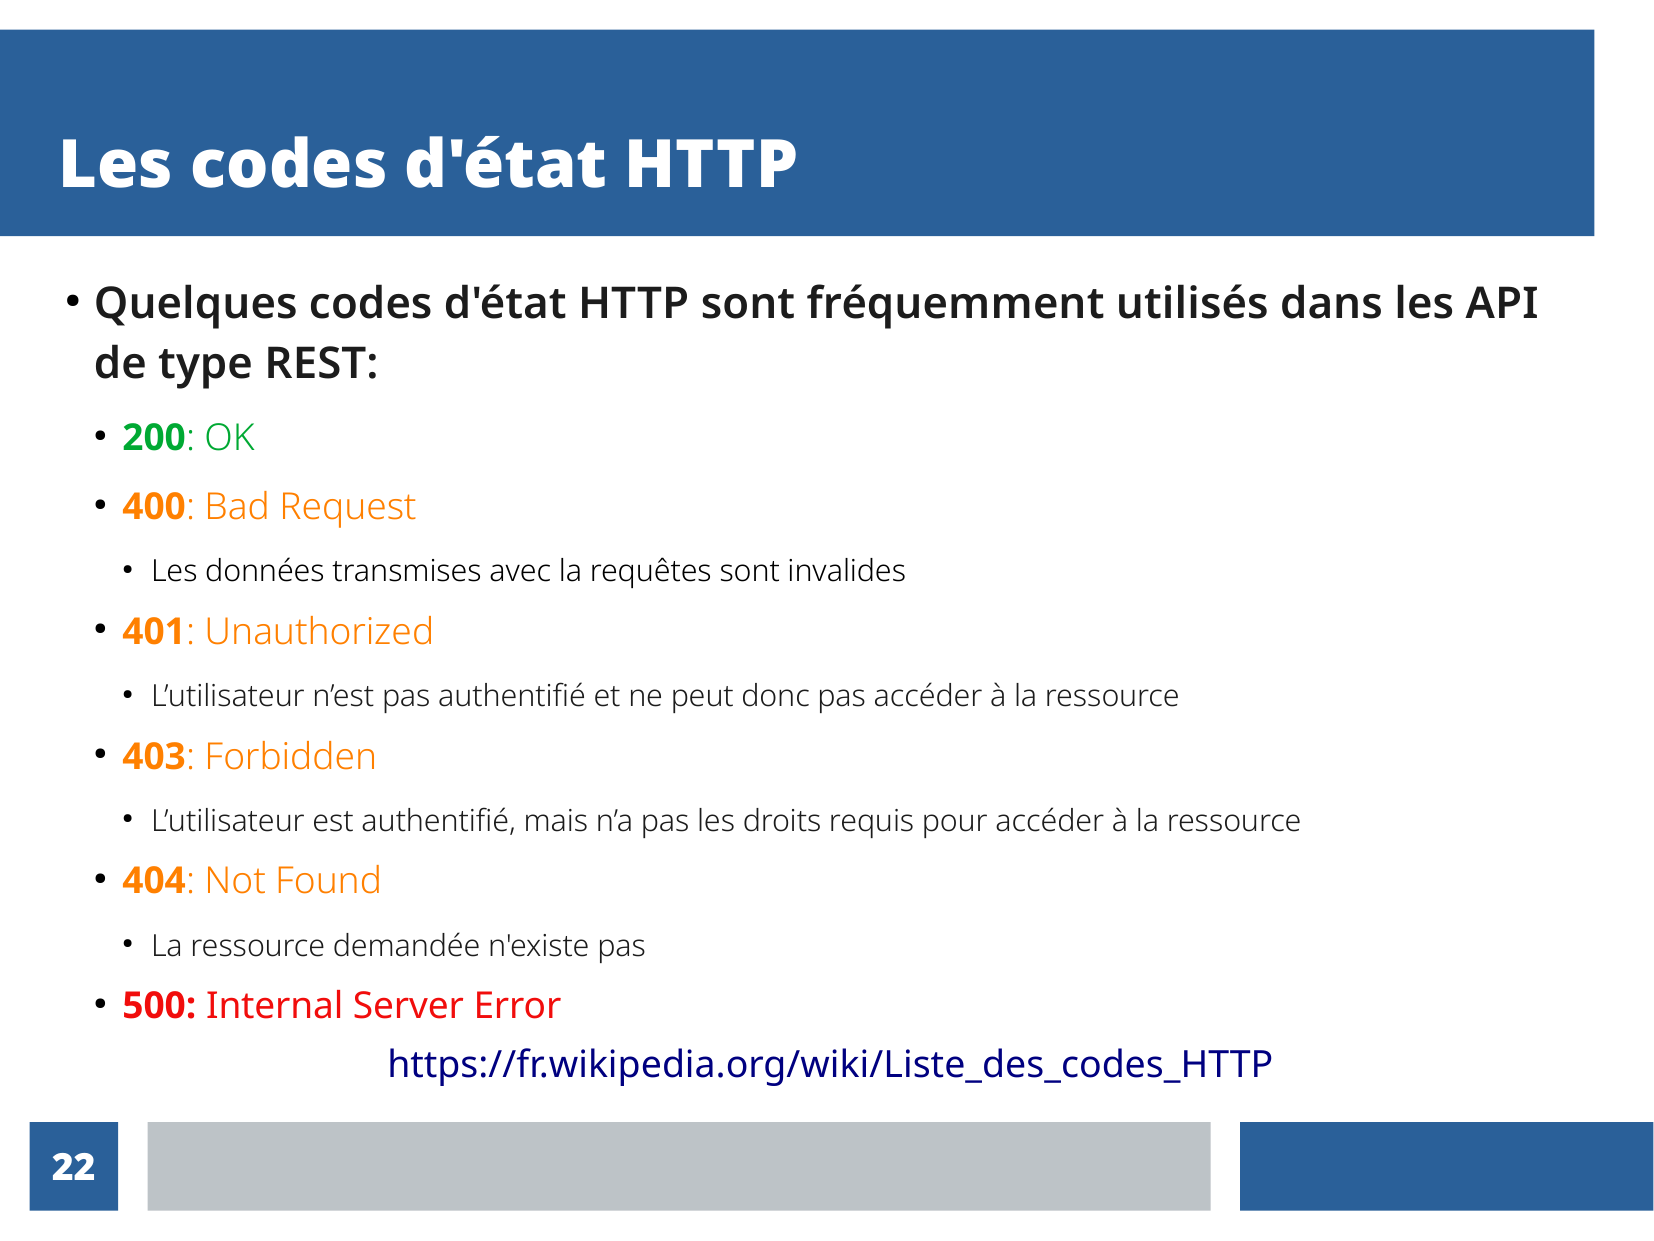

# Les codes d'état HTTP
Quelques codes d'état HTTP sont fréquemment utilisés dans les API de type REST:
200: OK
400: Bad Request
Les données transmises avec la requêtes sont invalides
401: Unauthorized
L’utilisateur n’est pas authentifié et ne peut donc pas accéder à la ressource
403: Forbidden
L’utilisateur est authentifié, mais n’a pas les droits requis pour accéder à la ressource
404: Not Found
La ressource demandée n'existe pas
500: Internal Server Error
https://fr.wikipedia.org/wiki/Liste_des_codes_HTTP
22